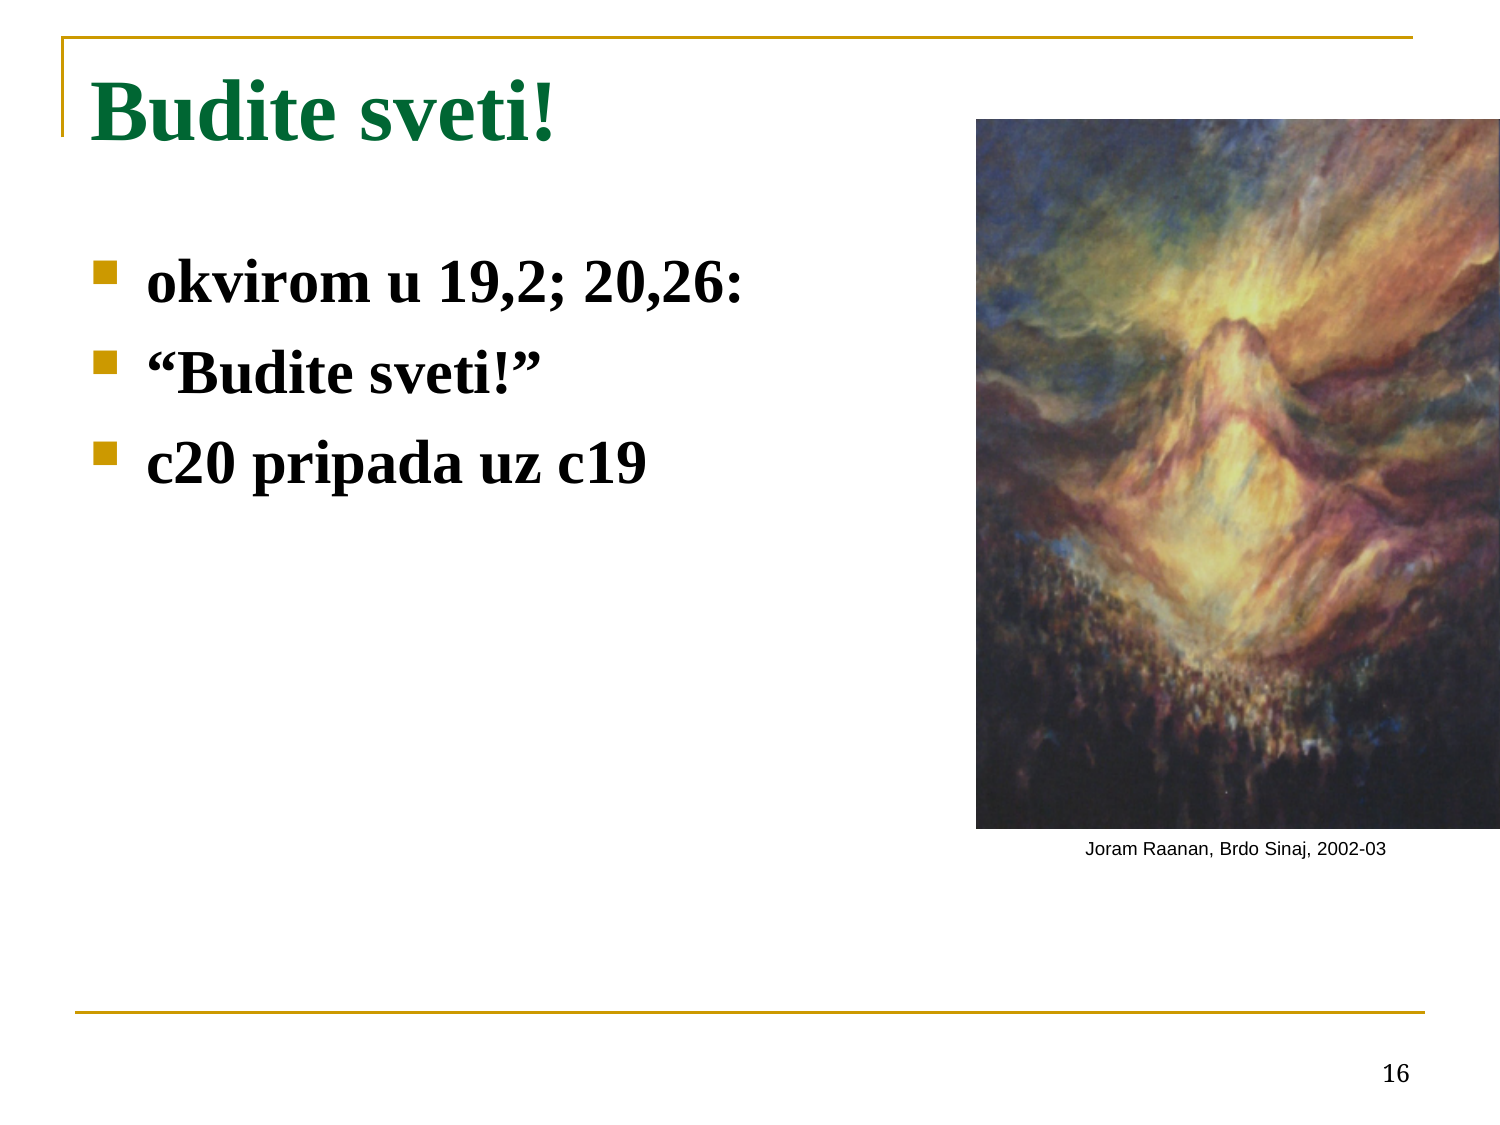

# Budite sveti!
okvirom u 19,2; 20,26:
“Budite sveti!”
c20 pripada uz c19
Joram Raanan, Brdo Sinaj, 2002-03